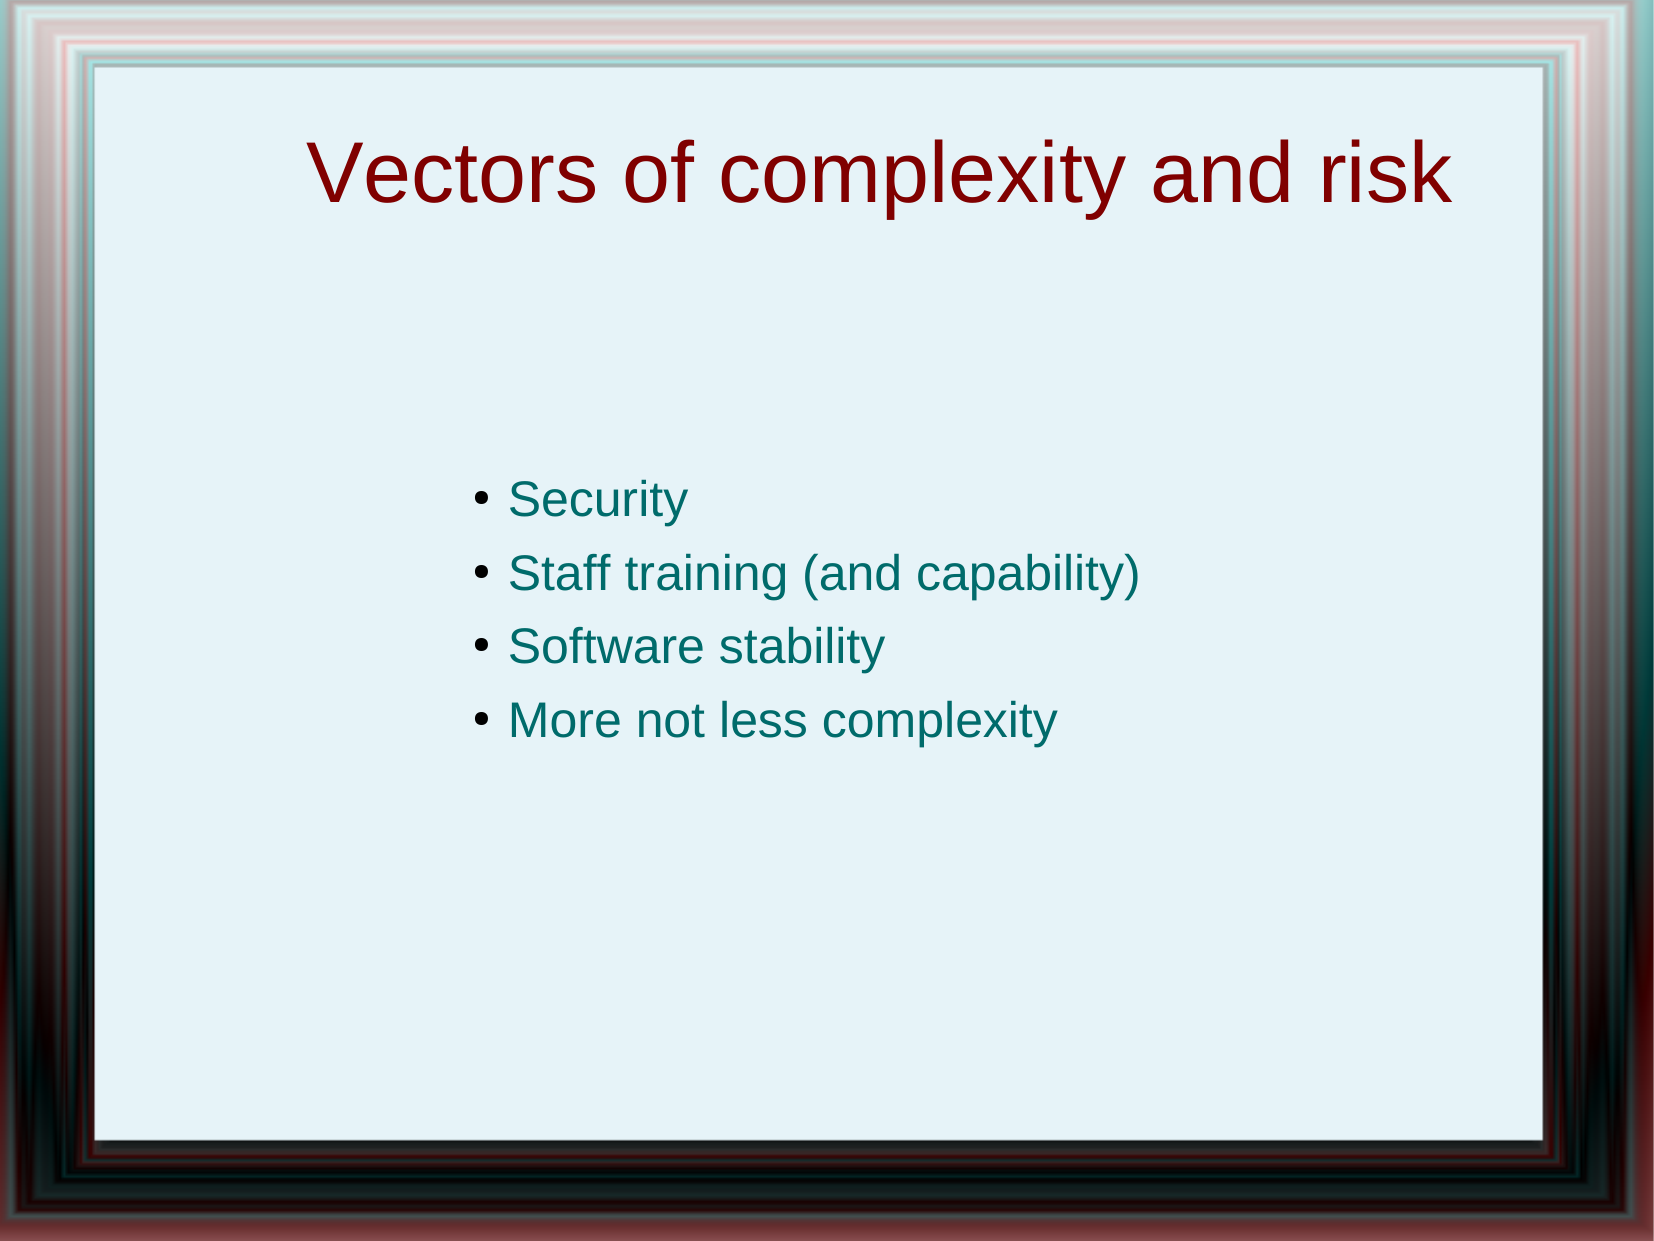

# Vectors of complexity and risk
Security
Staff training (and capability)
Software stability
More not less complexity